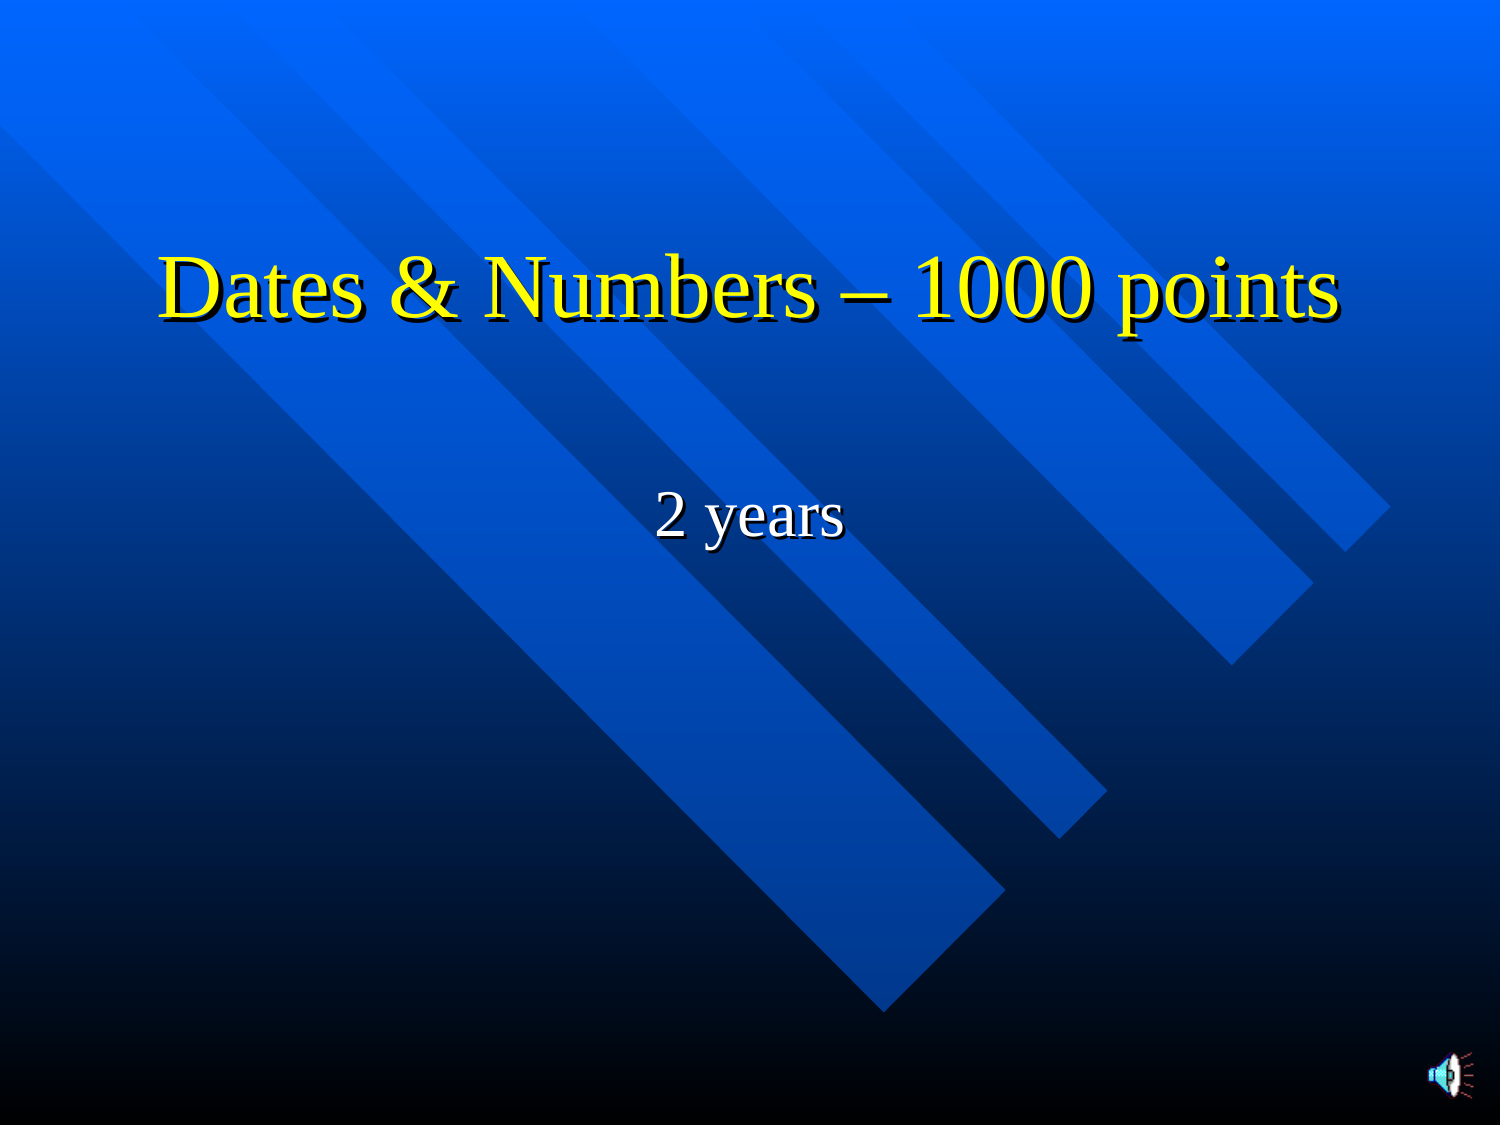

# Dates & Numbers – 1000 points
2 years